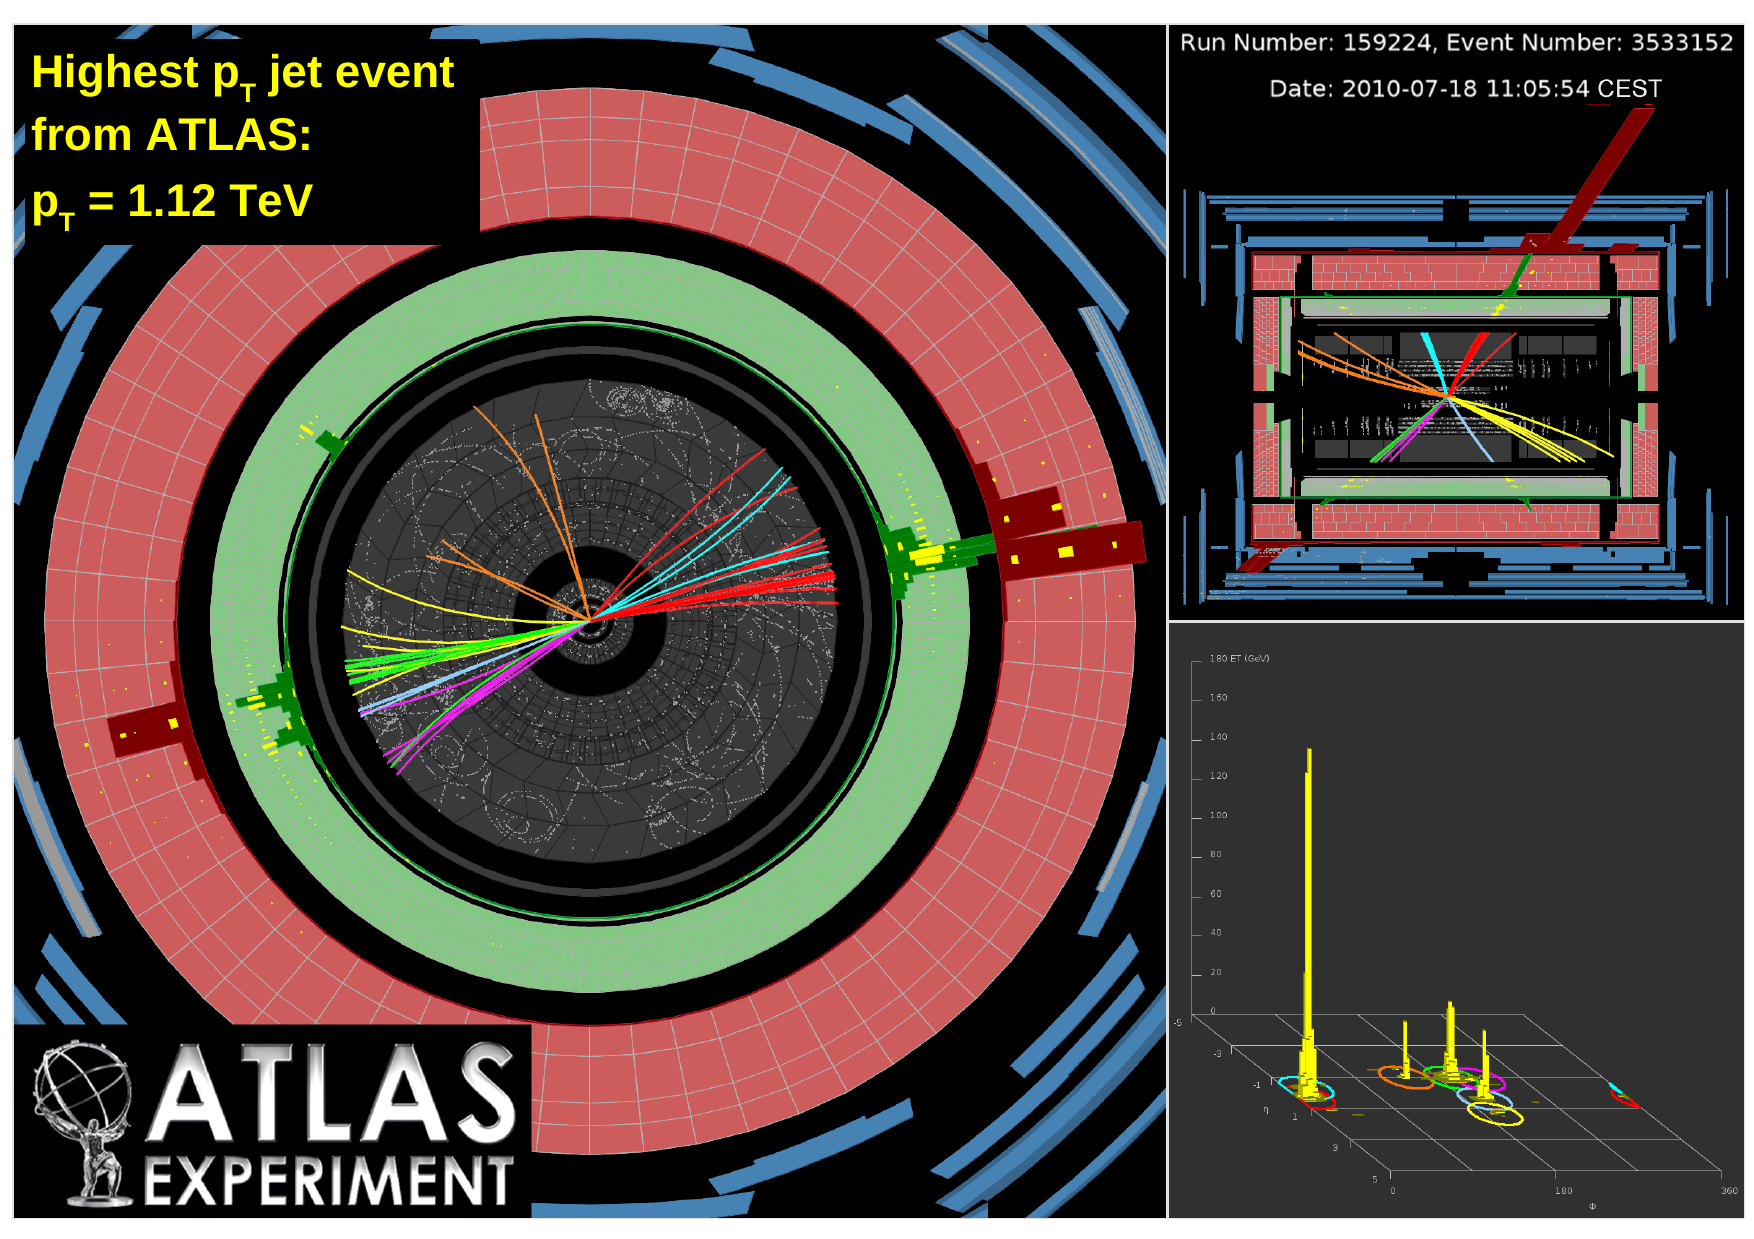

Highest pT jet event from ATLAS:
pT = 1.12 TeV